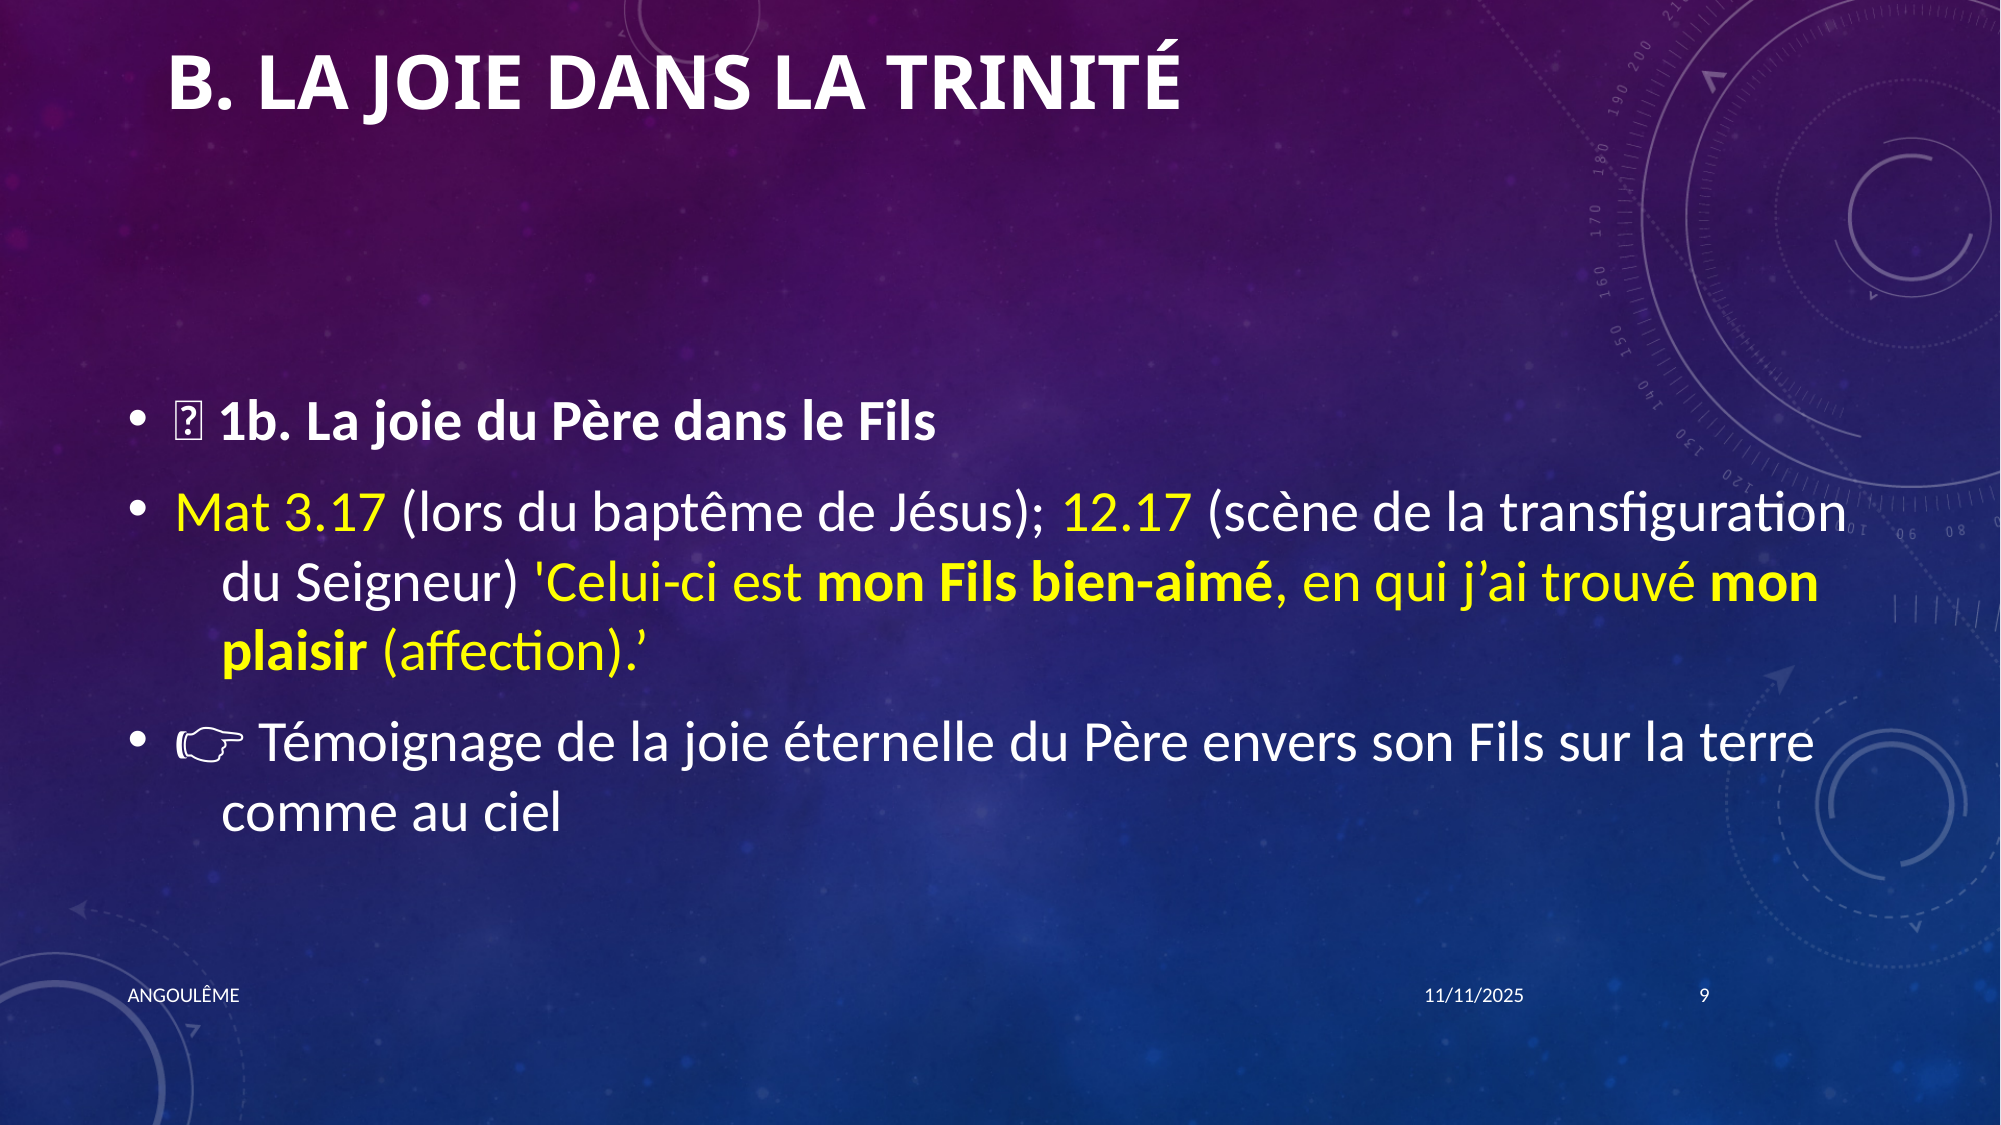

# B. La joie dans la trinité
🌿 1b. La joie du Père dans le Fils
Mat 3.17 (lors du baptême de Jésus); 12.17 (scène de la transfiguration du Seigneur) 'Celui-ci est mon Fils bien-aimé, en qui j’ai trouvé mon plaisir (affection).’
👉 Témoignage de la joie éternelle du Père envers son Fils sur la terre comme au ciel
ANGOULÊME
11/11/2025
9